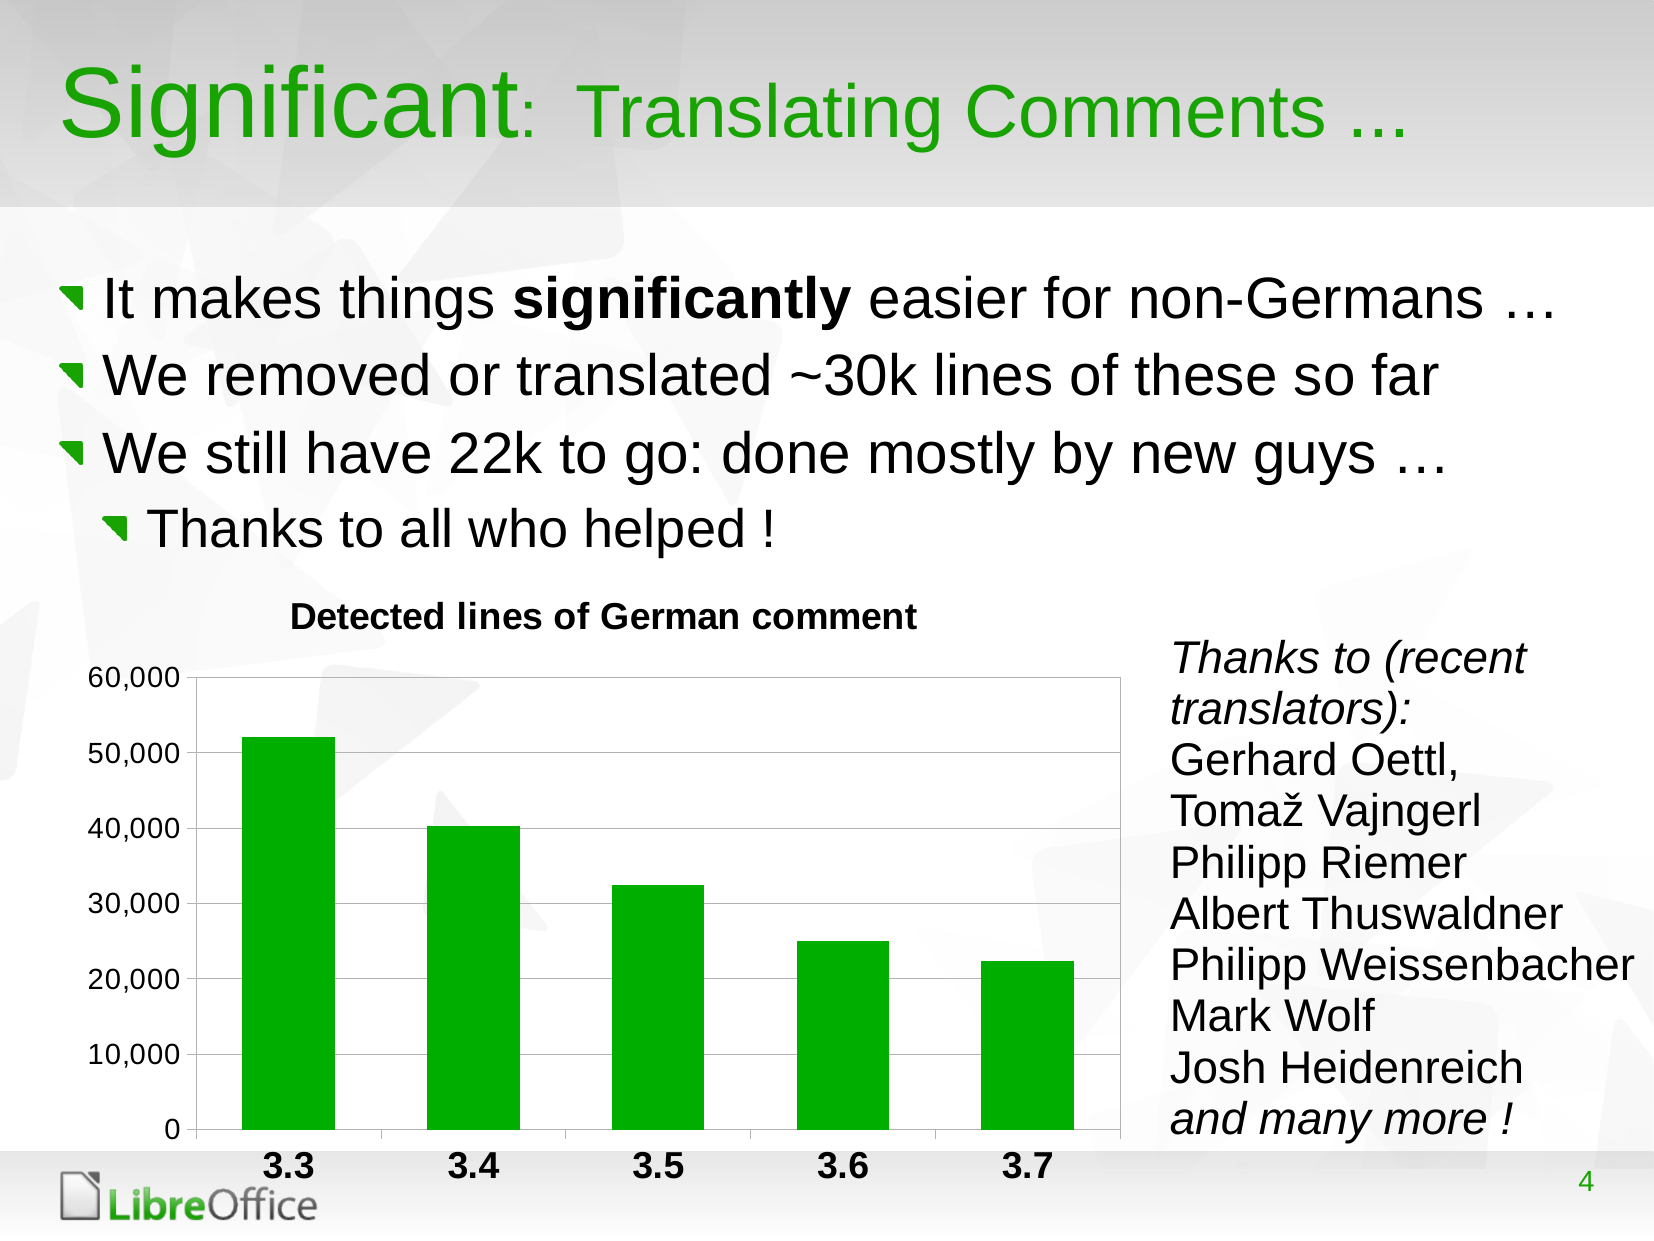

# Significant: Translating Comments ...
It makes things significantly easier for non-Germans …
We removed or translated ~30k lines of these so far
We still have 22k to go: done mostly by new guys …
Thanks to all who helped !
### Chart: Detected lines of German comment
| Category | Column 1 |
|---|---|
| 3.3 | 52133.0 |
| 3.4 | 40249.0 |
| 3.5 | 32512.0 |
| 3.6 | 25000.0 |
| 3.7 | 22357.0 |Thanks to (recent translators):
Gerhard Oettl,
Tomaž Vajngerl
Philipp Riemer
Albert Thuswaldner
Philipp Weissenbacher
Mark Wolf
Josh Heidenreich
and many more !
4